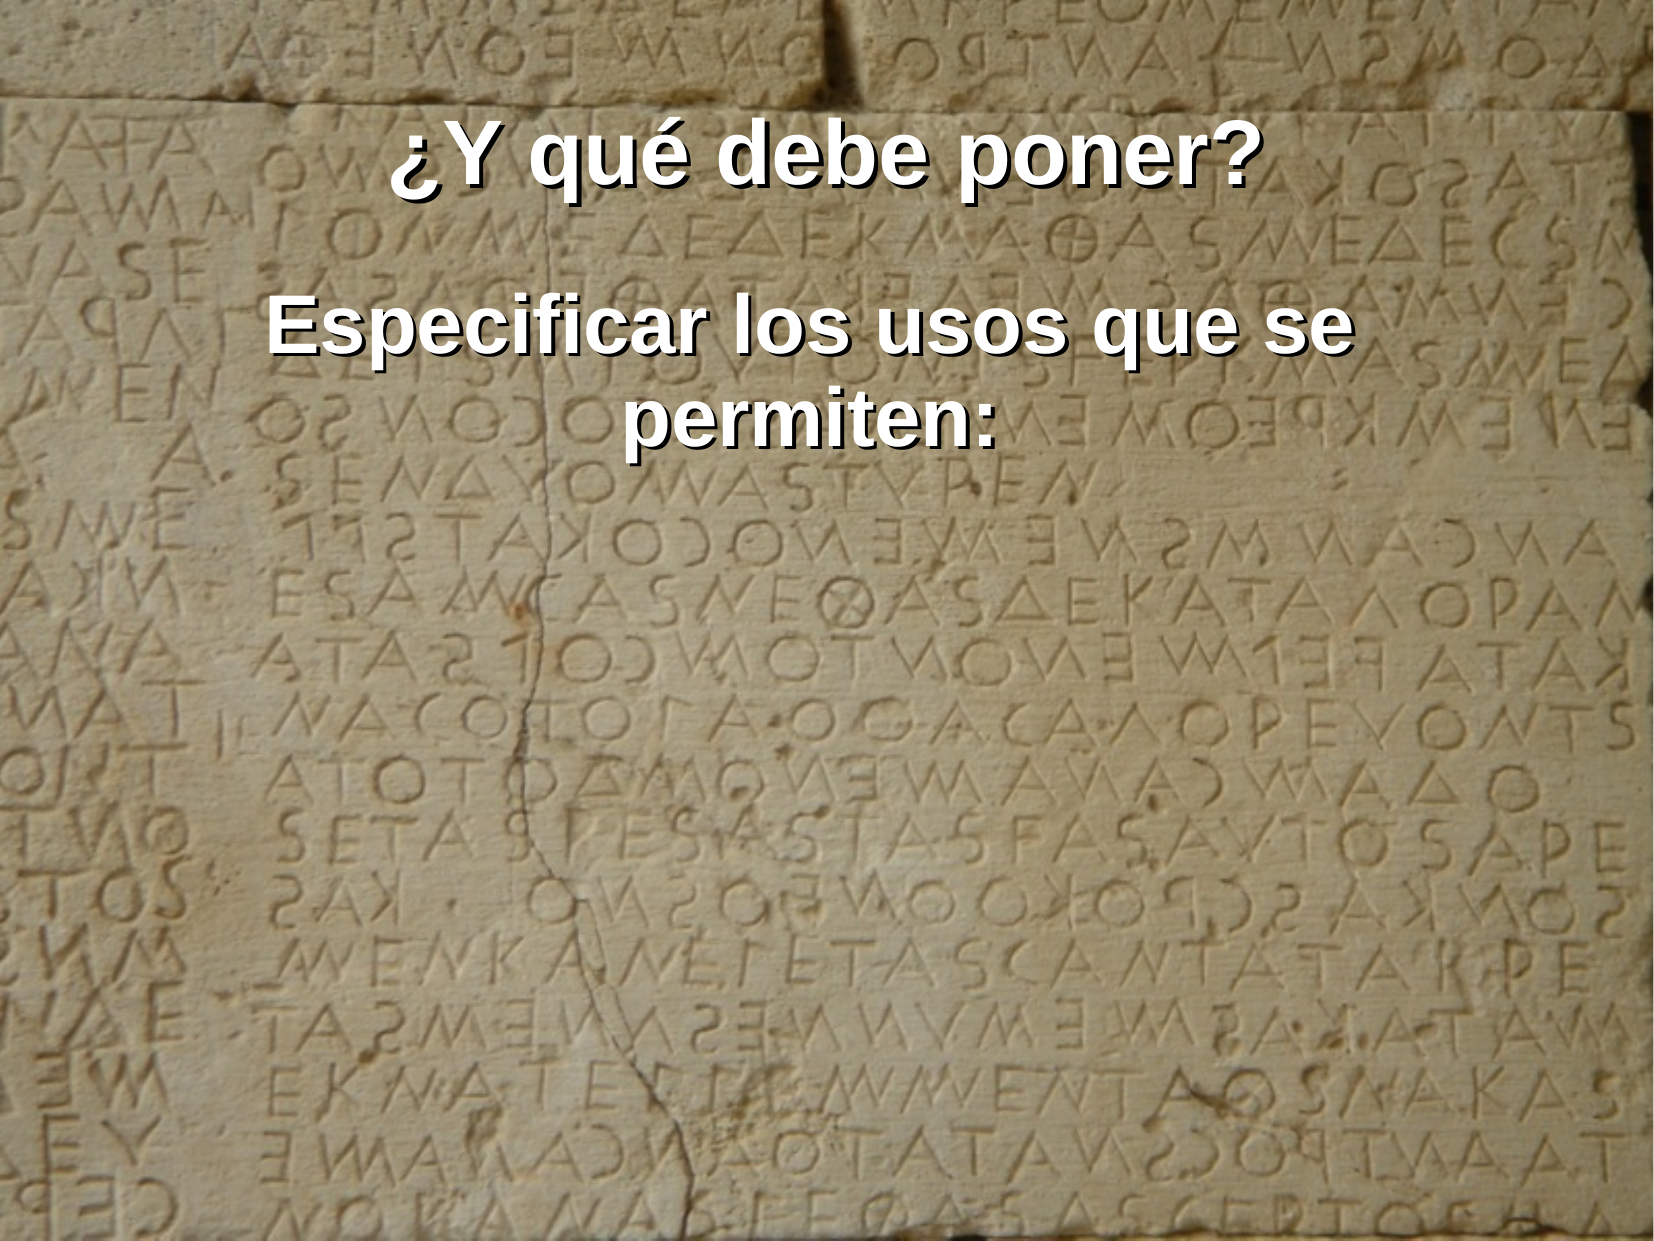

# ¿Y qué debe poner?
Especificar los usos que se permiten: